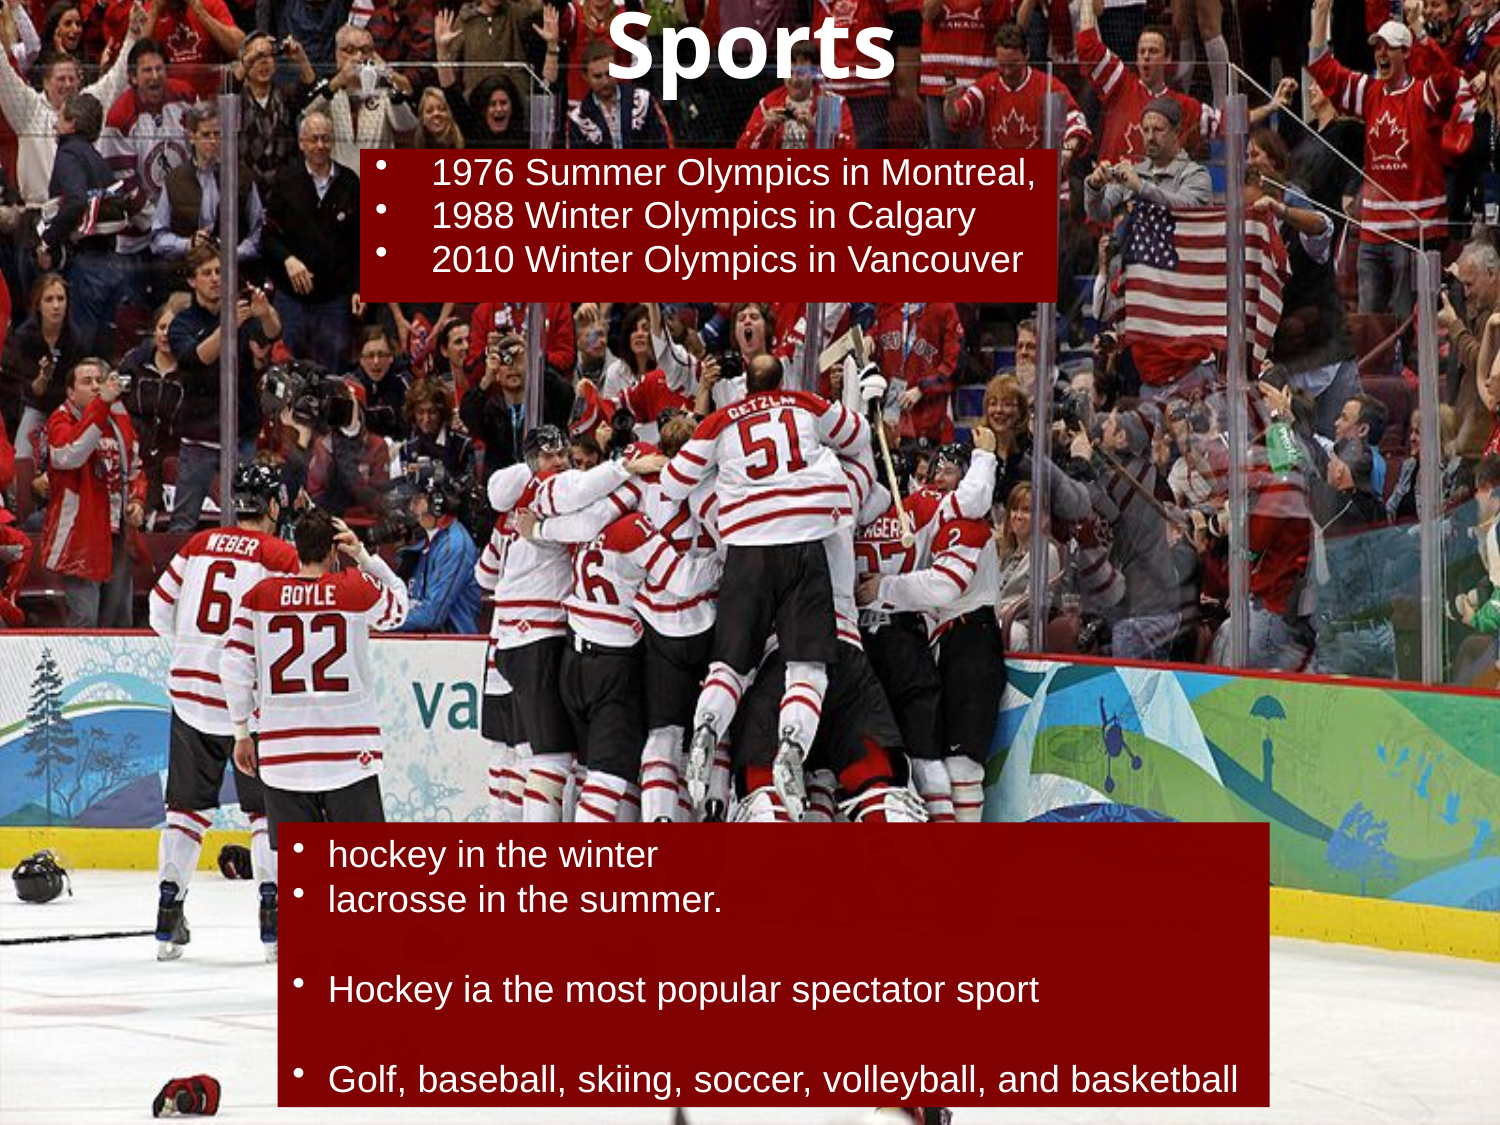

# Sports
1976 Summer Olympics in Montreal,
1988 Winter Olympics in Calgary
2010 Winter Olympics in Vancouver
hockey in the winter
lacrosse in the summer.
Hockey ia the most popular spectator sport
Golf, baseball, skiing, soccer, volleyball, and basketball